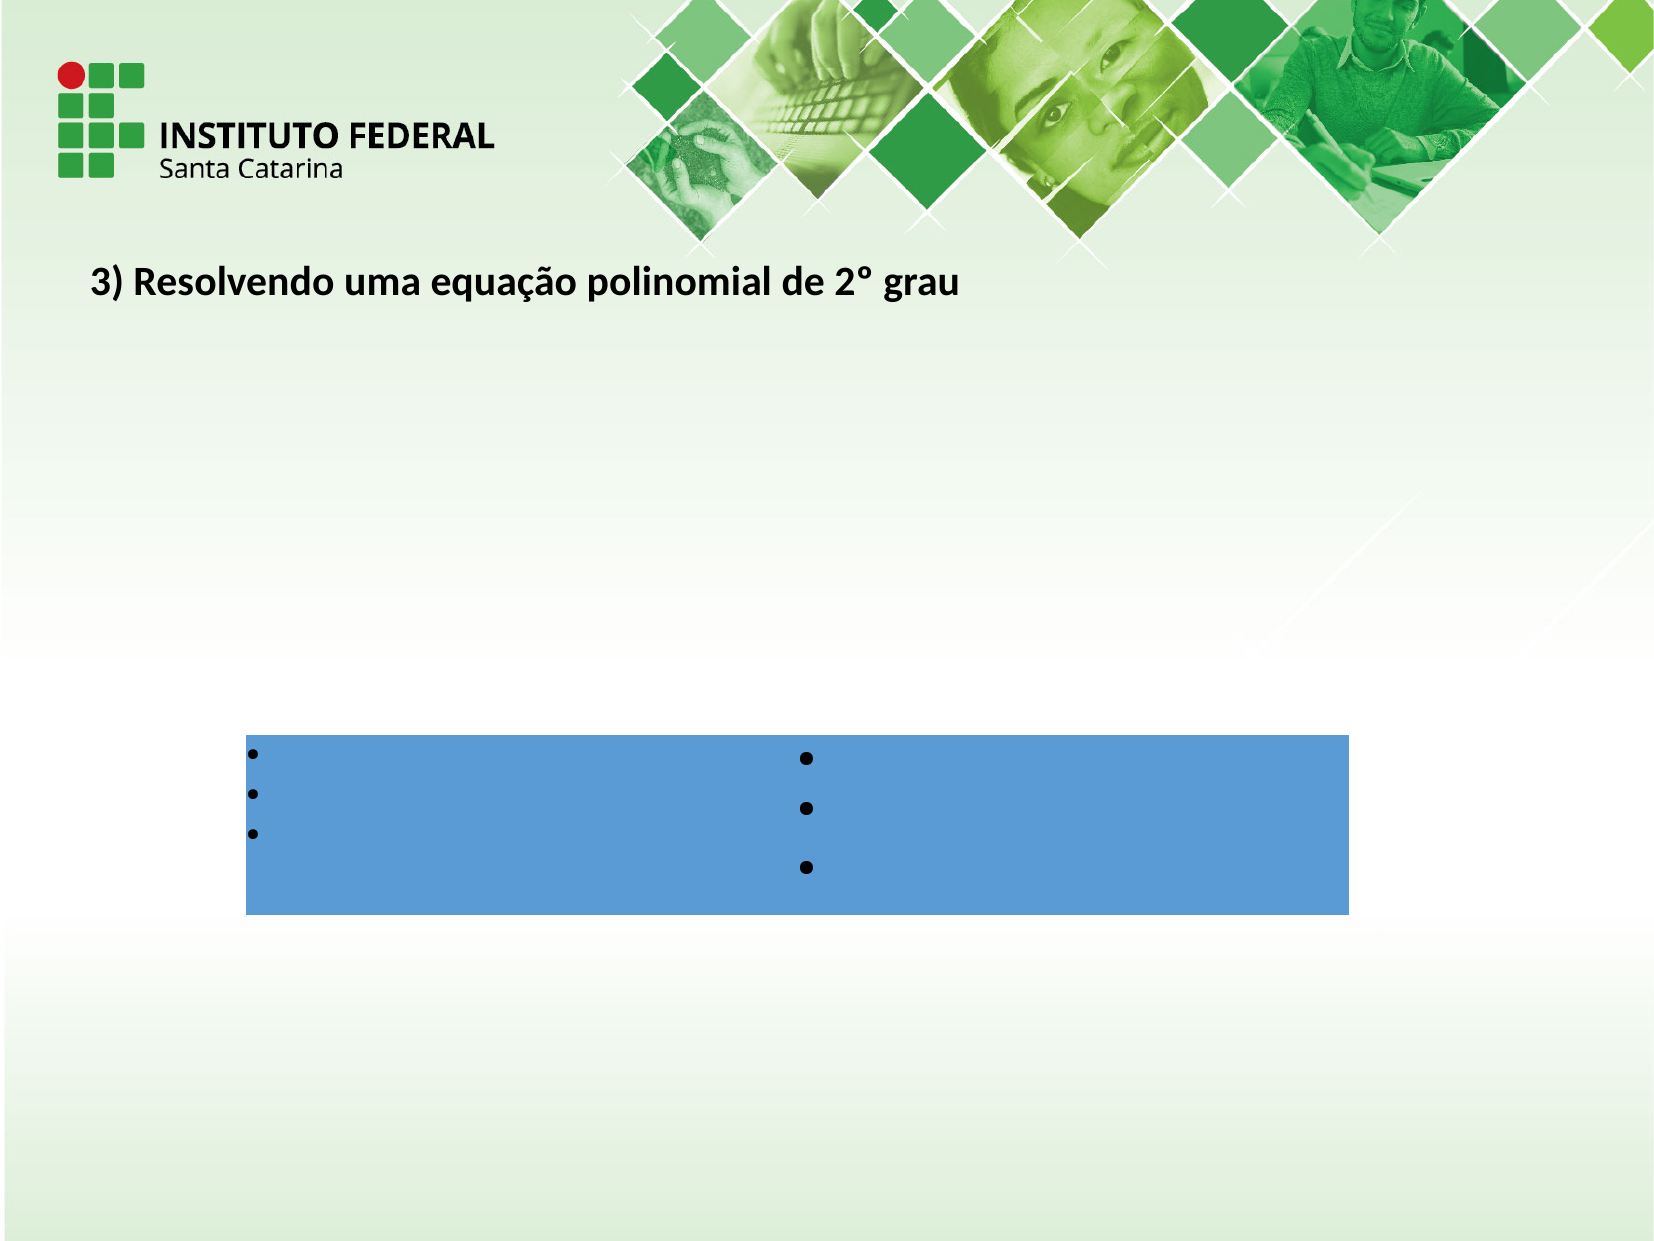

3) Resolvendo uma equação polinomial de 2º grau
| | |
| --- | --- |